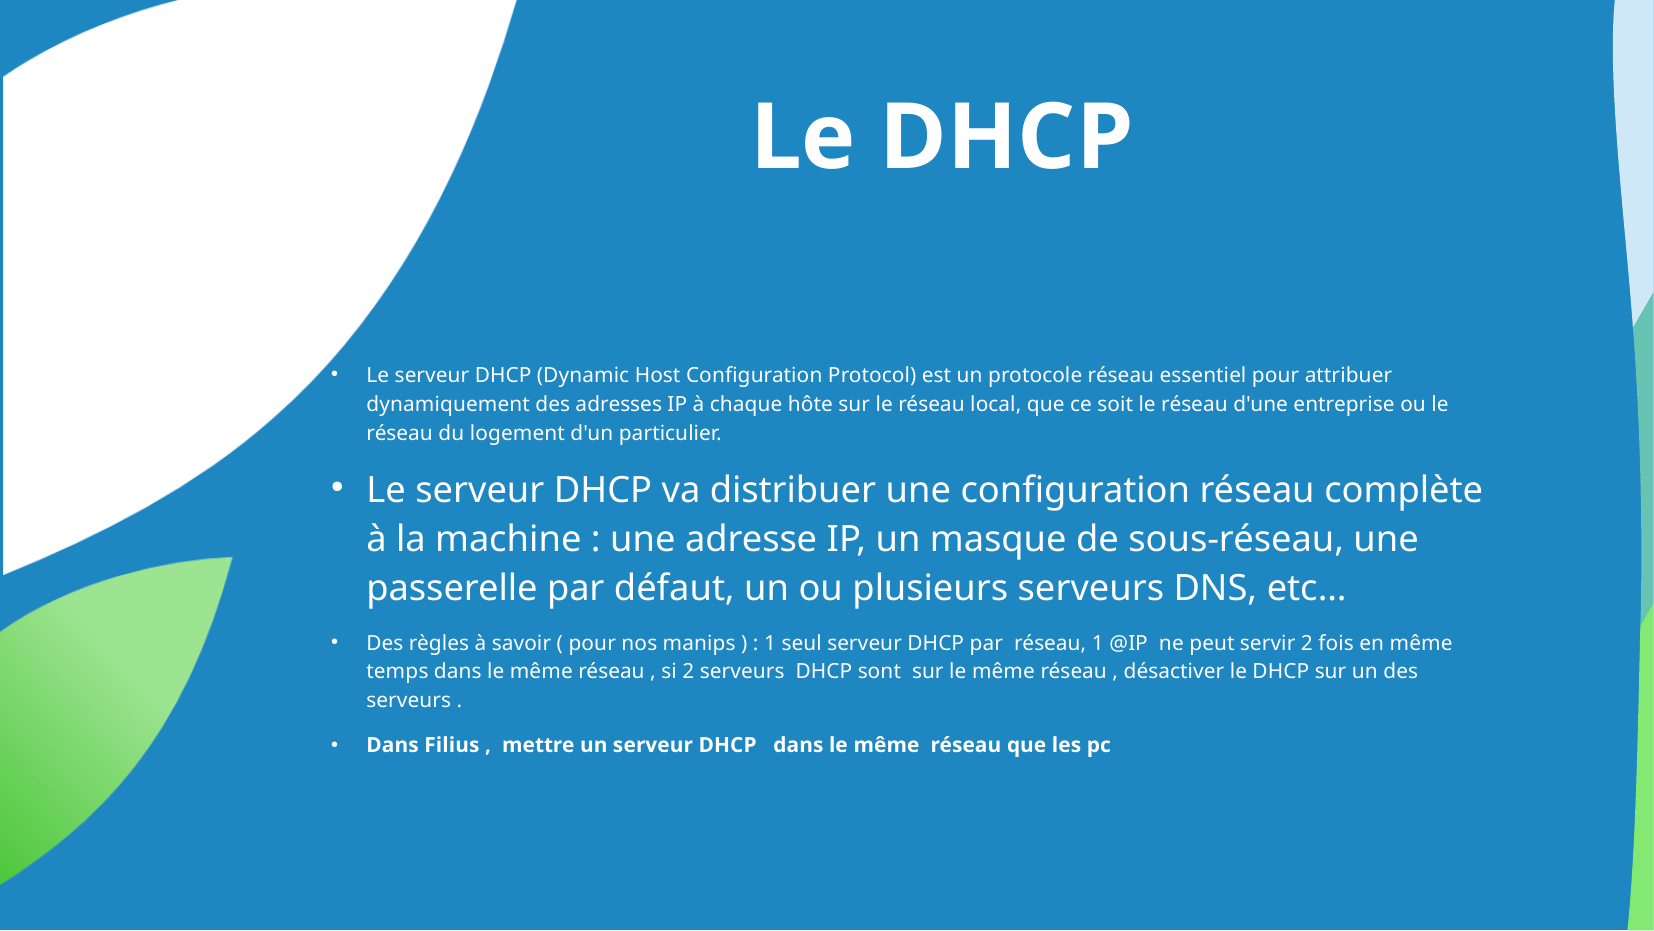

# Le DHCP
Le serveur DHCP (Dynamic Host Configuration Protocol) est un protocole réseau essentiel pour attribuer dynamiquement des adresses IP à chaque hôte sur le réseau local, que ce soit le réseau d'une entreprise ou le réseau du logement d'un particulier.
Le serveur DHCP va distribuer une configuration réseau complète à la machine : une adresse IP, un masque de sous-réseau, une passerelle par défaut, un ou plusieurs serveurs DNS, etc…
Des règles à savoir ( pour nos manips ) : 1 seul serveur DHCP par réseau, 1 @IP ne peut servir 2 fois en même temps dans le même réseau , si 2 serveurs DHCP sont sur le même réseau , désactiver le DHCP sur un des serveurs .
Dans Filius , mettre un serveur DHCP dans le même réseau que les pc